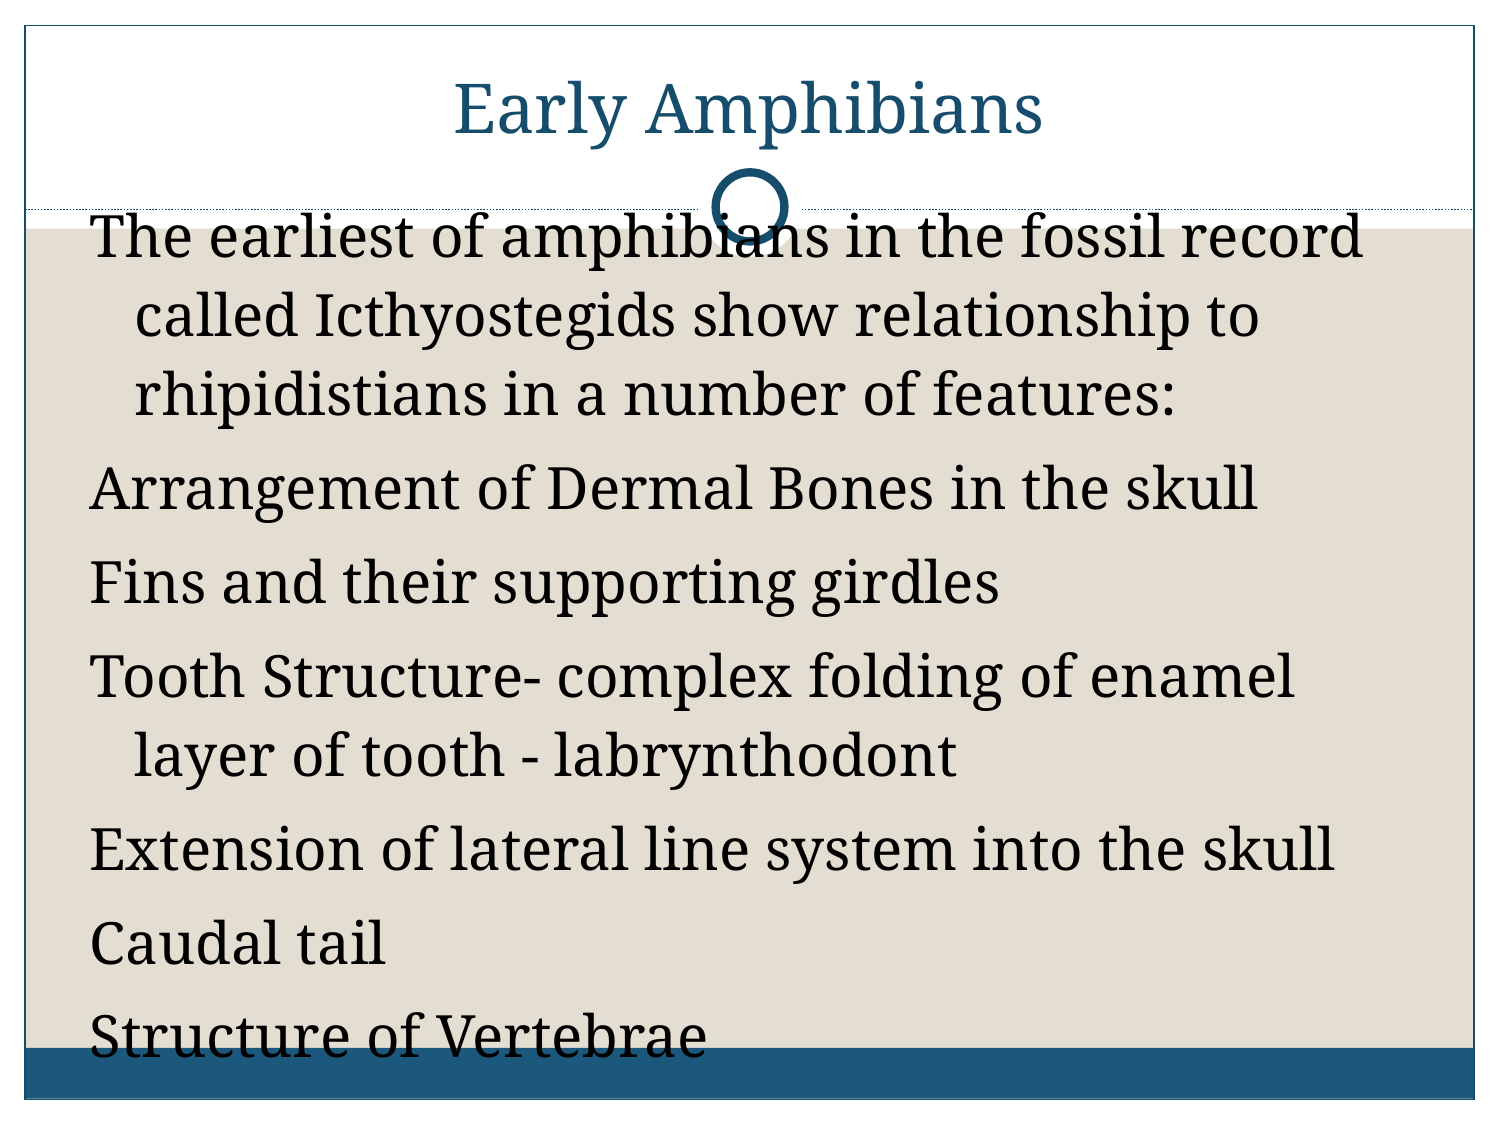

# Early Amphibians
The earliest of amphibians in the fossil record called Icthyostegids show relationship to rhipidistians in a number of features:
Arrangement of Dermal Bones in the skull
Fins and their supporting girdles
Tooth Structure- complex folding of enamel layer of tooth - labrynthodont
Extension of lateral line system into the skull
Caudal tail
Structure of Vertebrae